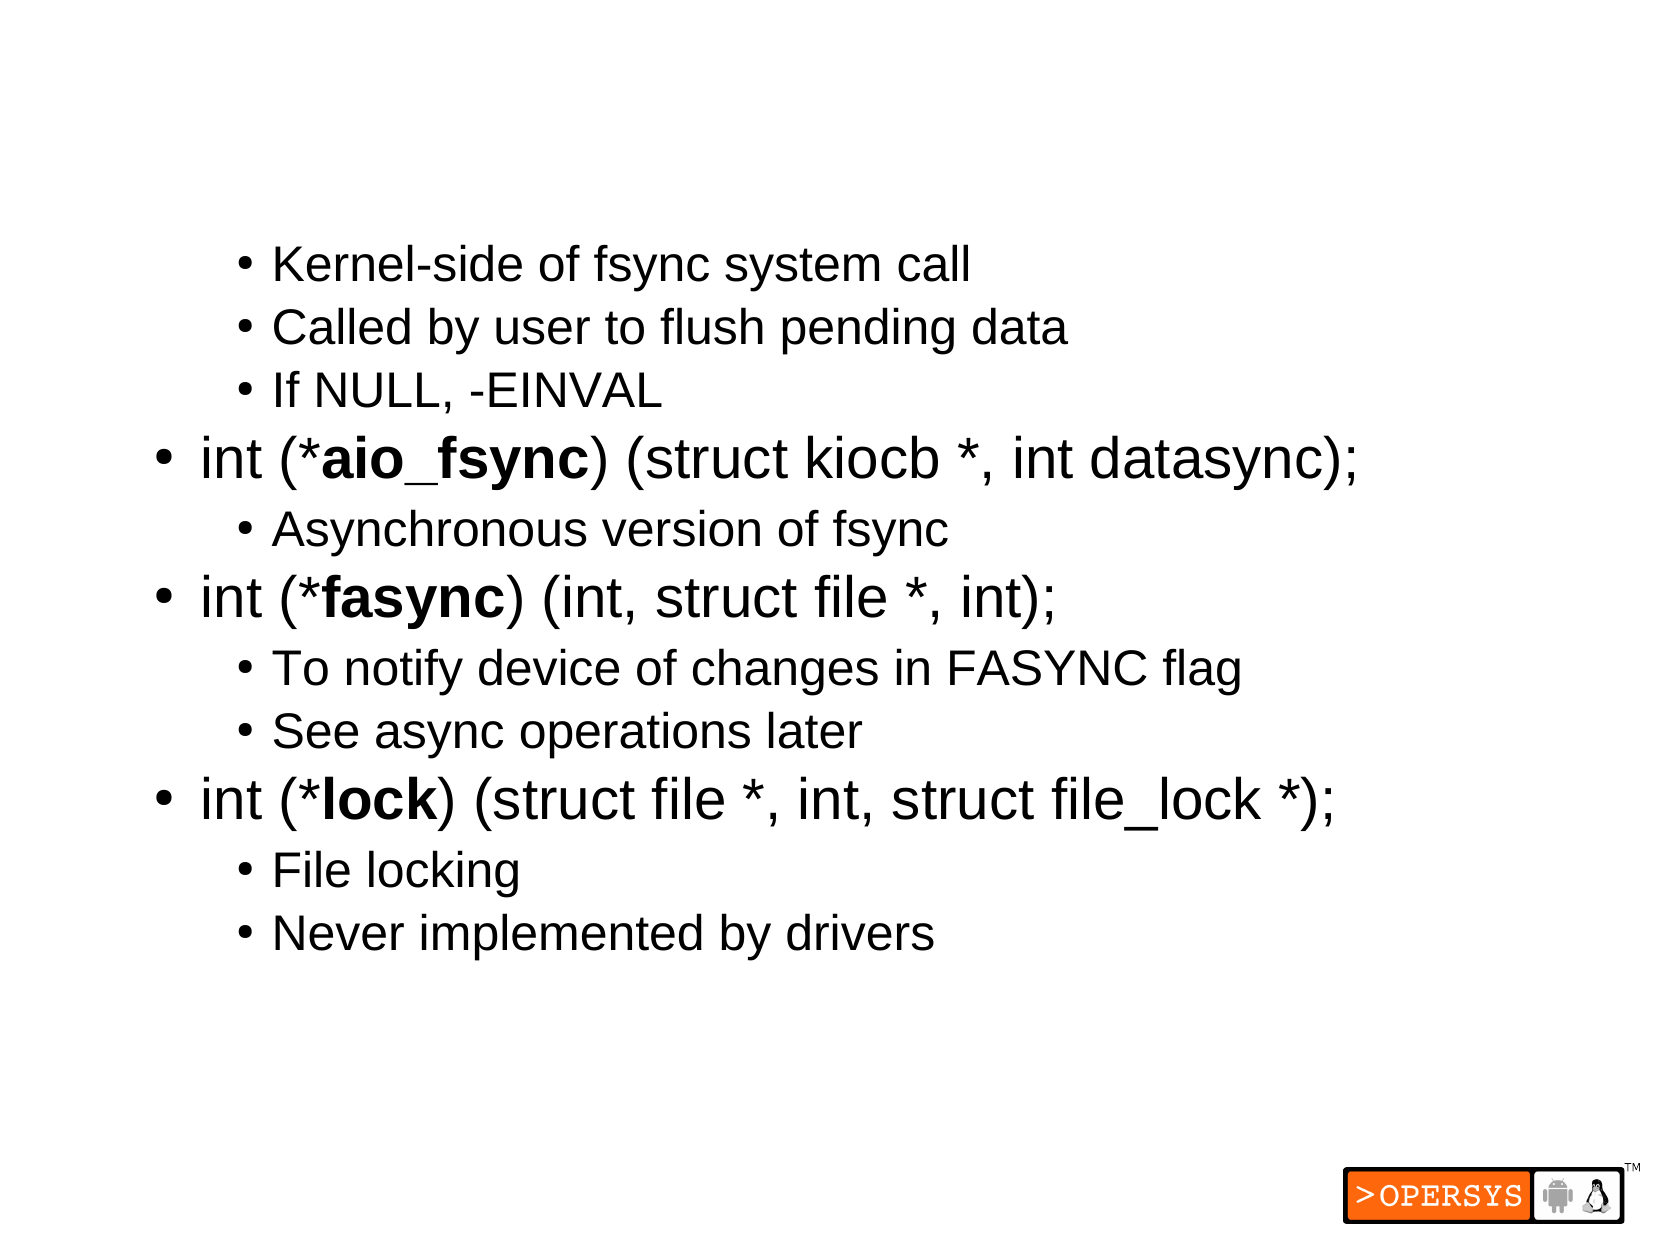

# Kernel-side of fsync system call
Called by user to flush pending data
If NULL, -EINVAL
int (*aio_fsync) (struct kiocb *, int datasync);
Asynchronous version of fsync
int (*fasync) (int, struct file *, int);
To notify device of changes in FASYNC flag
See async operations later
int (*lock) (struct file *, int, struct file_lock *);
File locking
Never implemented by drivers